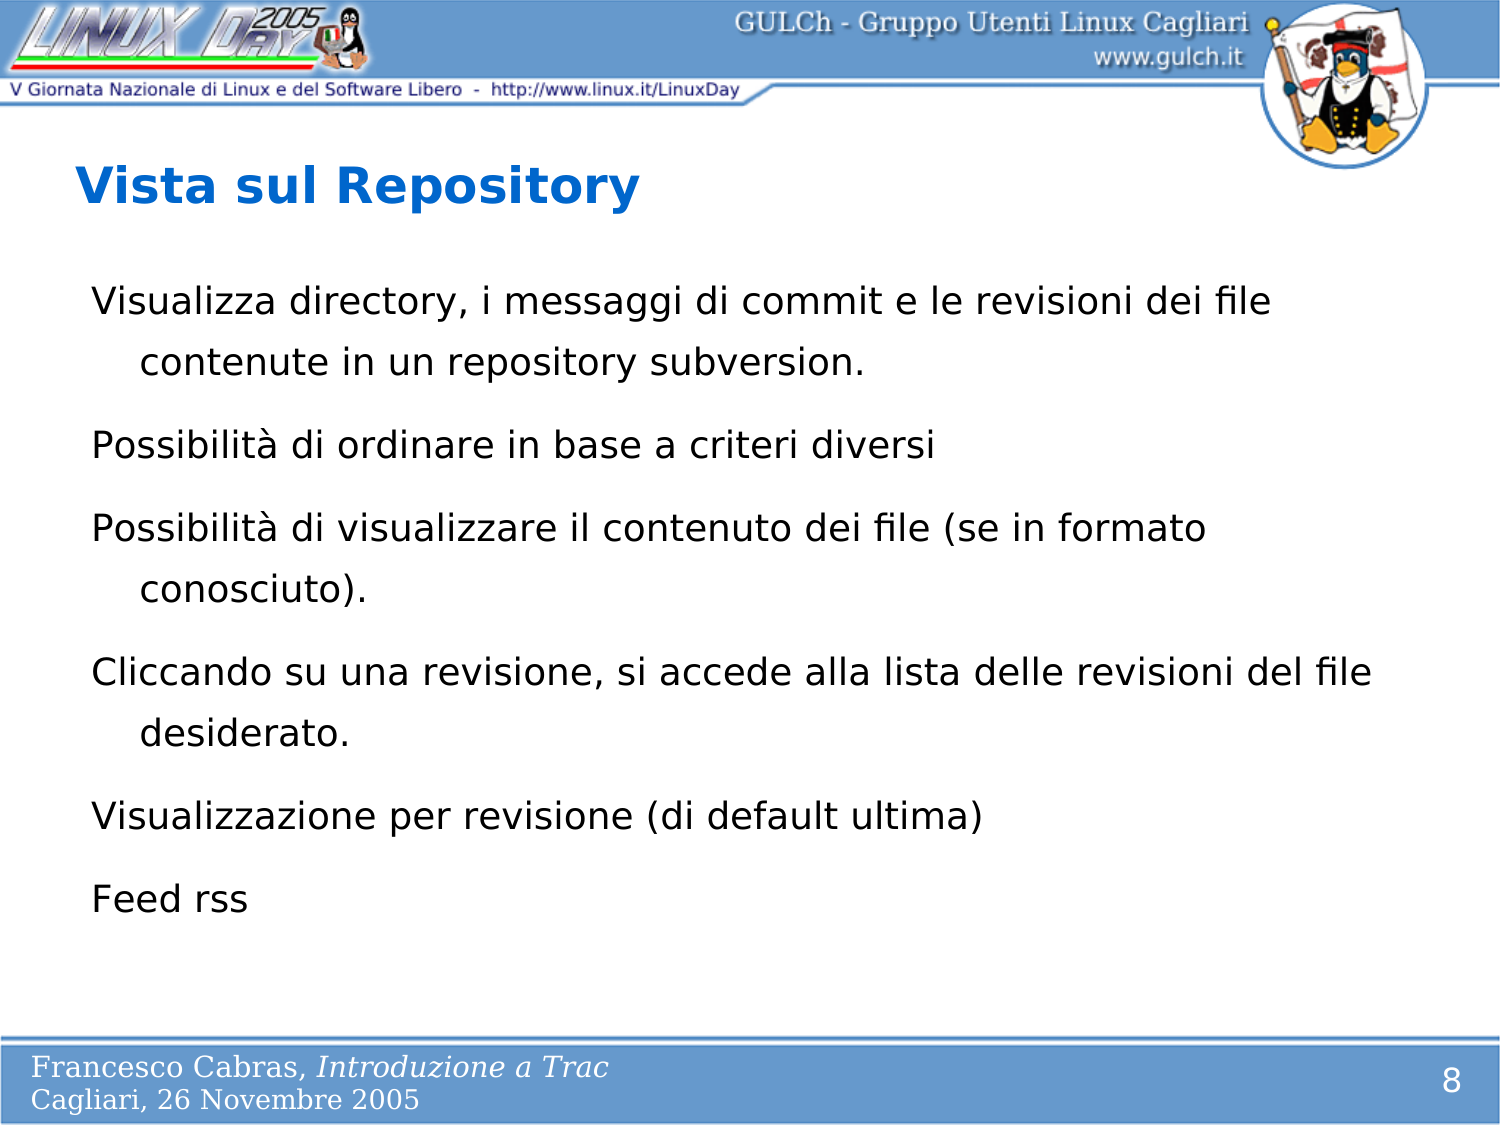

# Vista sul Repository
Visualizza directory, i messaggi di commit e le revisioni dei file contenute in un repository subversion.
Possibilità di ordinare in base a criteri diversi
Possibilità di visualizzare il contenuto dei file (se in formato conosciuto).
Cliccando su una revisione, si accede alla lista delle revisioni del file desiderato.
Visualizzazione per revisione (di default ultima)
Feed rss